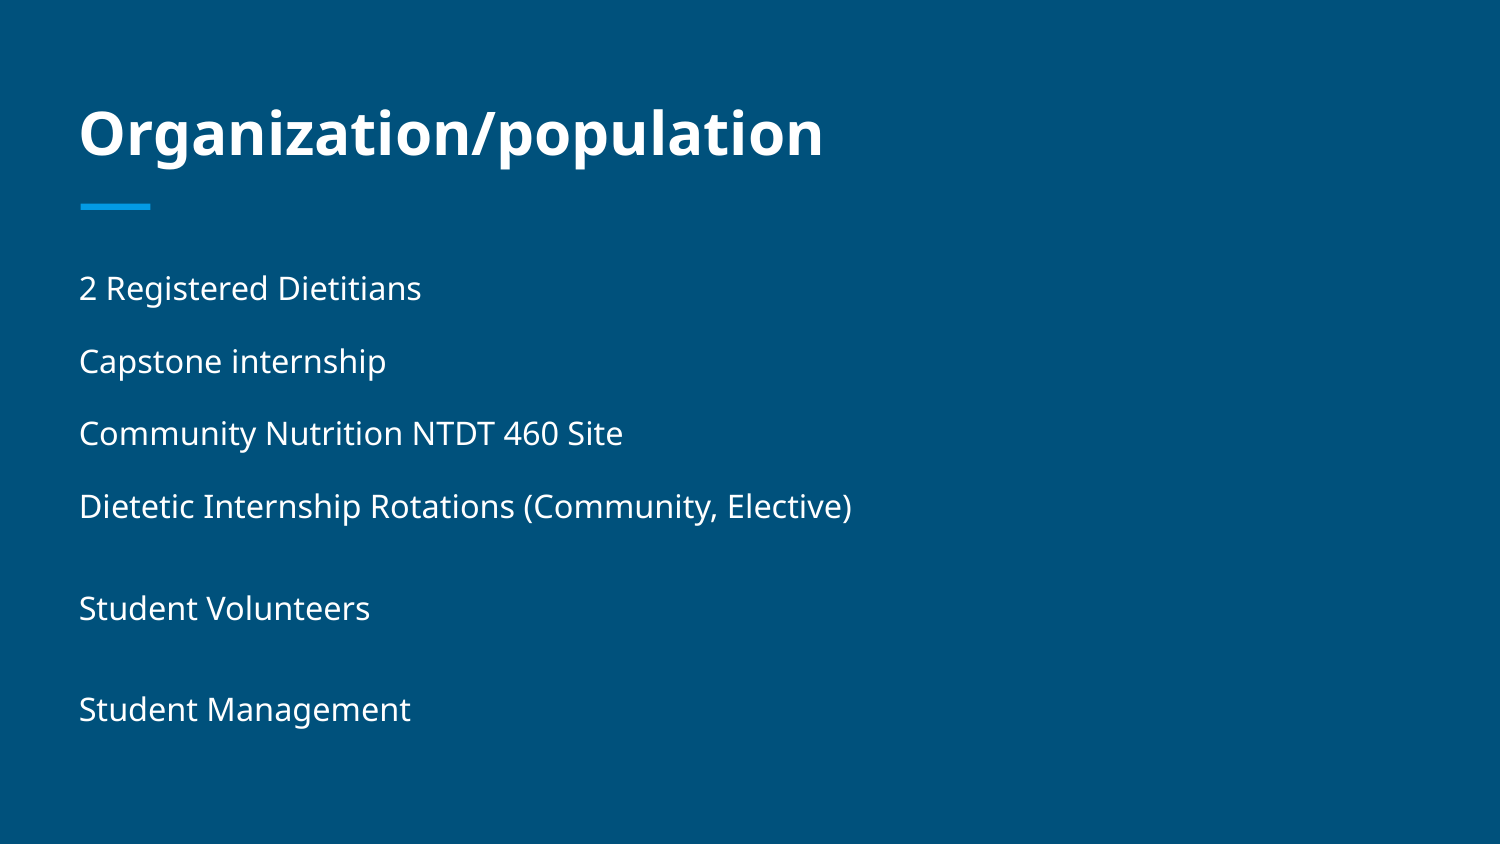

# Organization/population
2 Registered Dietitians
Capstone internship
Community Nutrition NTDT 460 Site
Dietetic Internship Rotations (Community, Elective)
Student Volunteers
Student Management